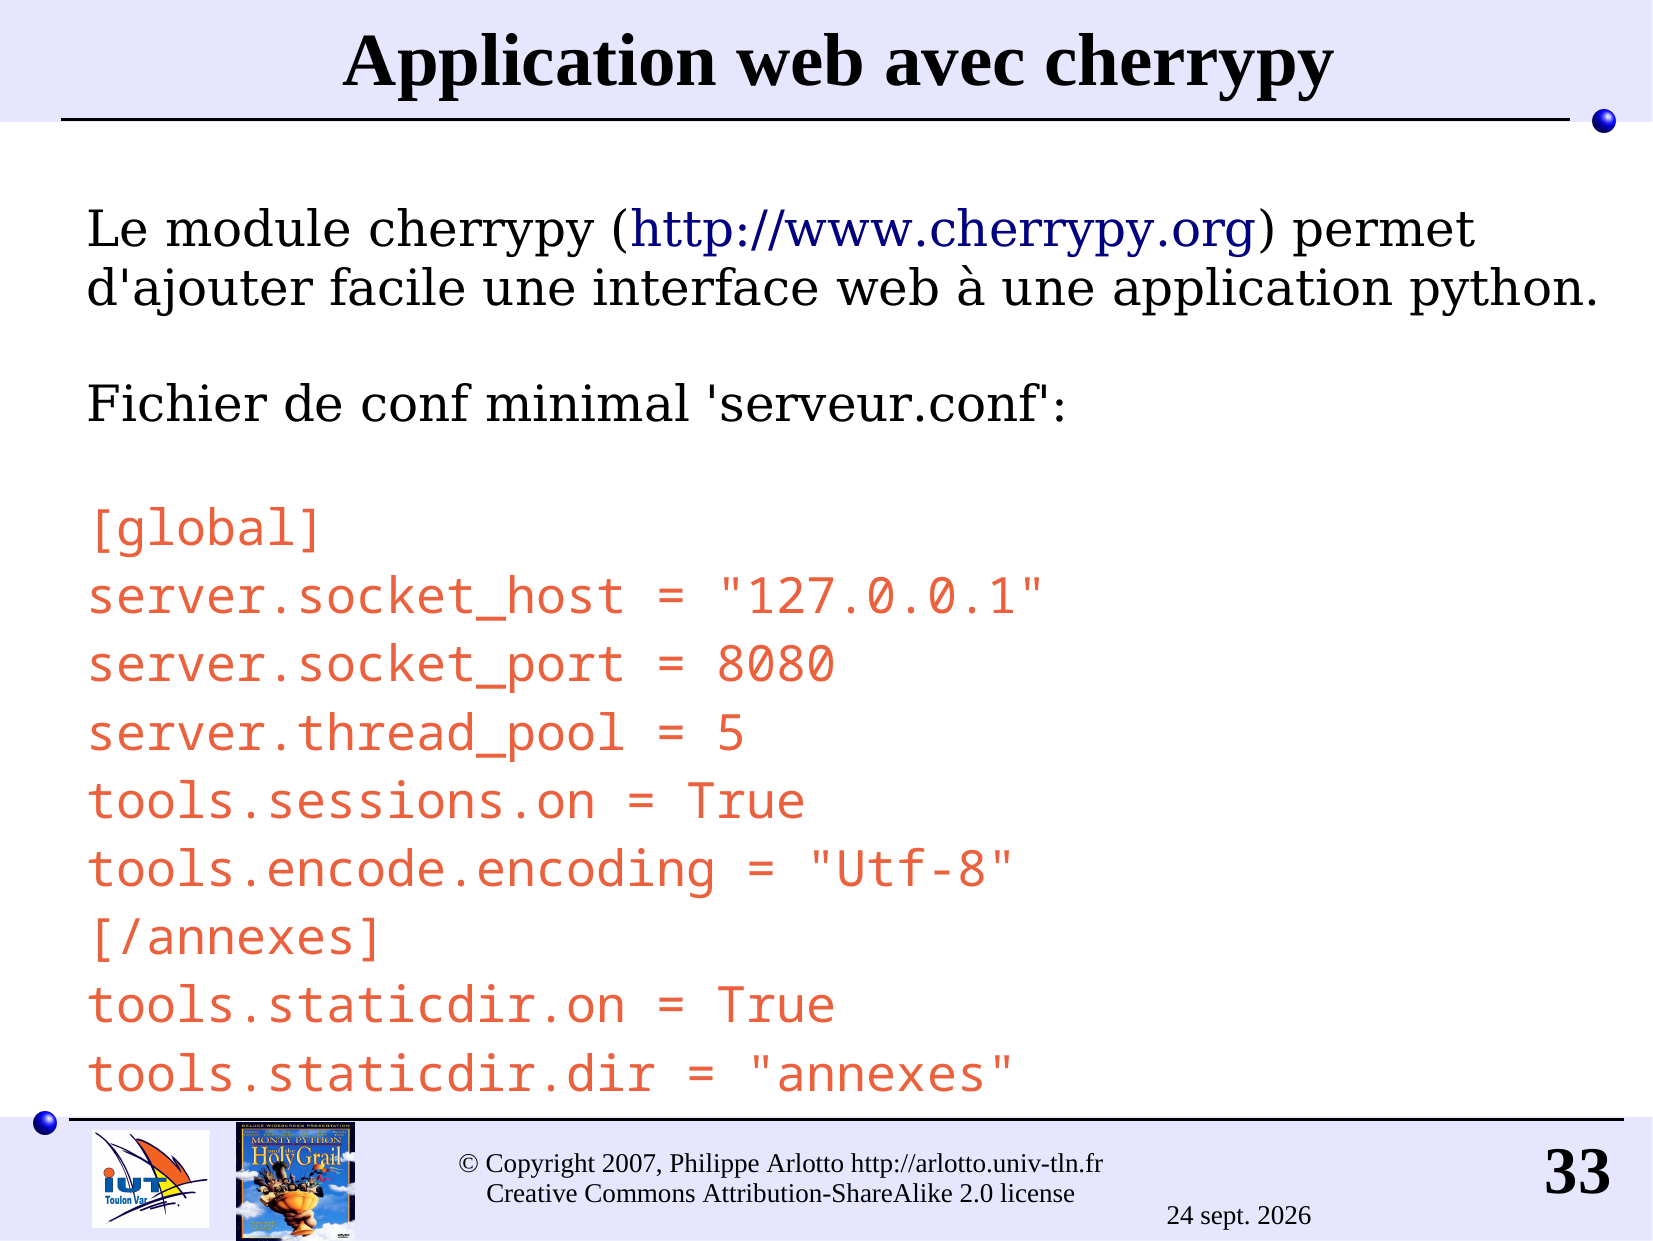

# Application web avec cherrypy
Le module cherrypy (http://www.cherrypy.org) permet
d'ajouter facile une interface web à une application python.
Fichier de conf minimal 'serveur.conf':
[global]
server.socket_host = "127.0.0.1"
server.socket_port = 8080
server.thread_pool = 5
tools.sessions.on = True
tools.encode.encoding = "Utf-8"
[/annexes]
tools.staticdir.on = True
tools.staticdir.dir = "annexes"